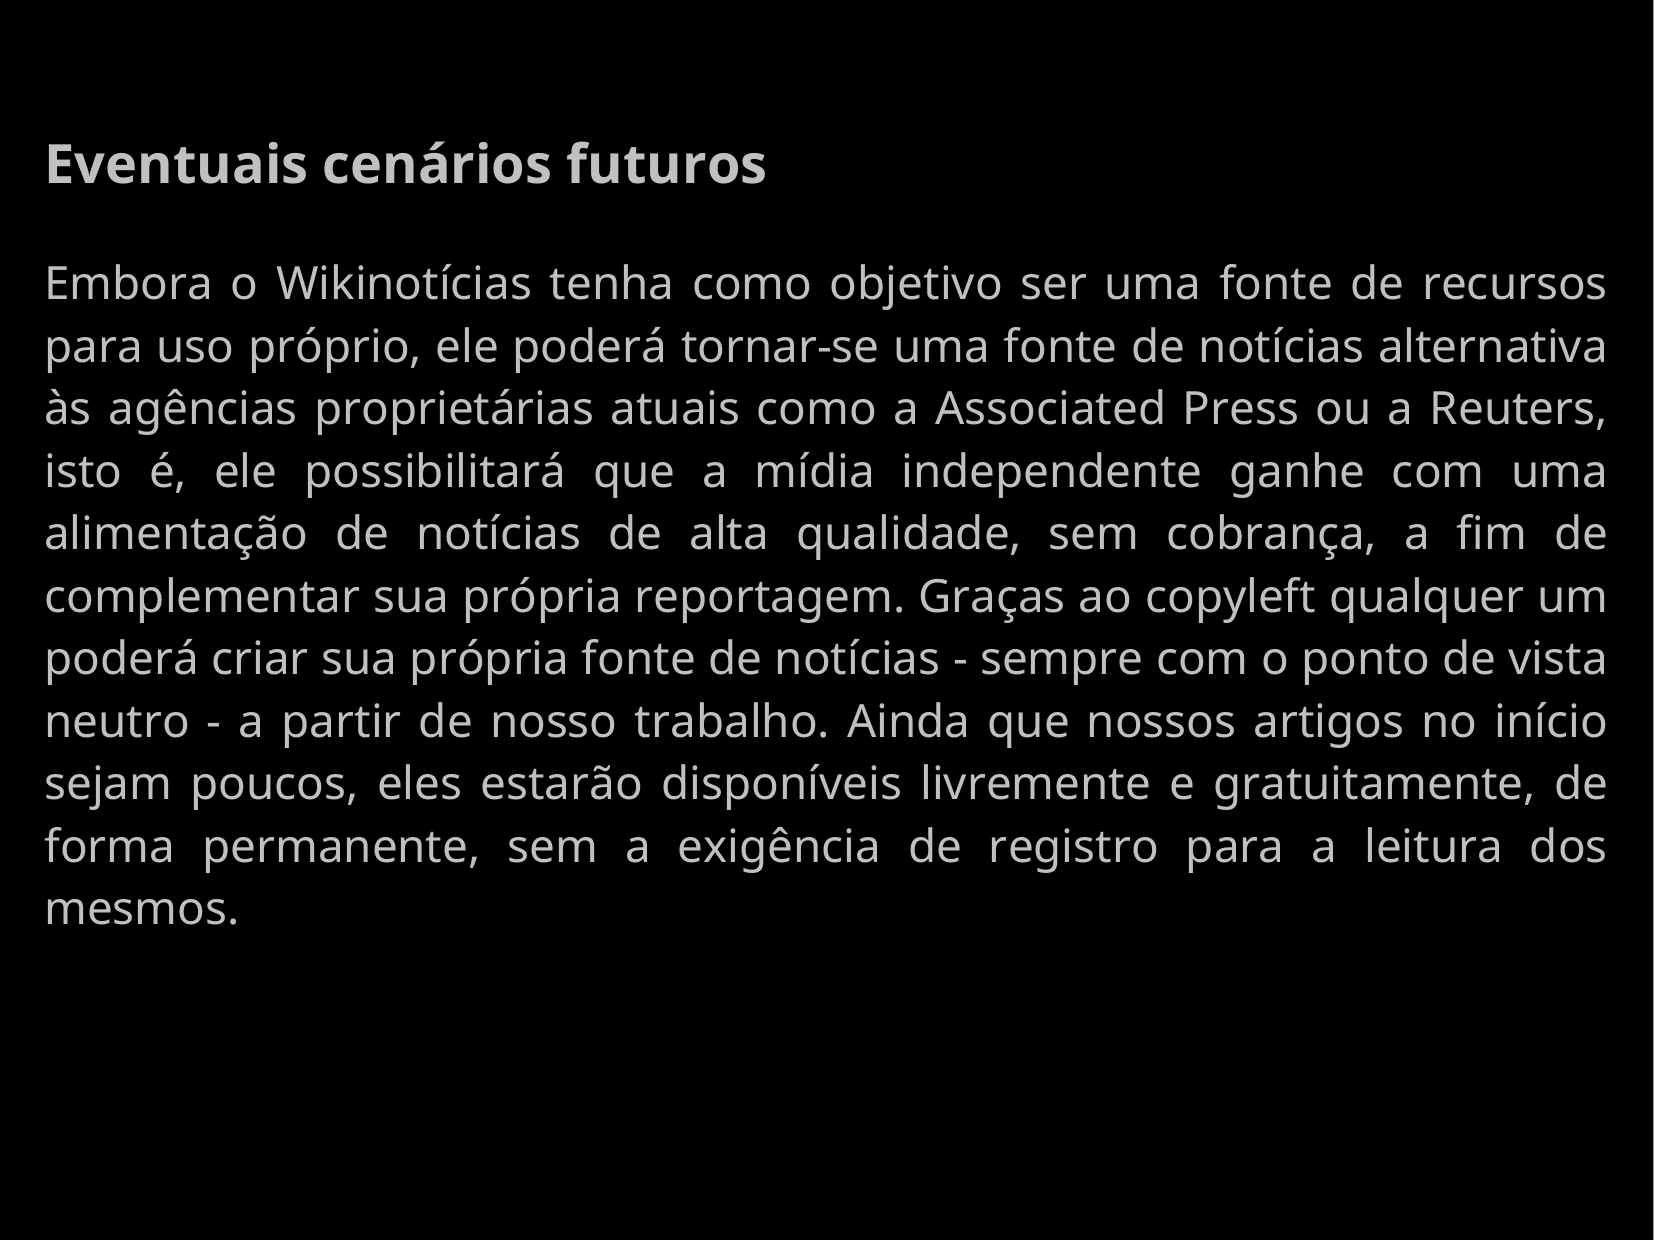

Eventuais cenários futuros
Embora o Wikinotícias tenha como objetivo ser uma fonte de recursos para uso próprio, ele poderá tornar-se uma fonte de notícias alternativa às agências proprietárias atuais como a Associated Press ou a Reuters, isto é, ele possibilitará que a mídia independente ganhe com uma alimentação de notícias de alta qualidade, sem cobrança, a fim de complementar sua própria reportagem. Graças ao copyleft qualquer um poderá criar sua própria fonte de notícias - sempre com o ponto de vista neutro - a partir de nosso trabalho. Ainda que nossos artigos no início sejam poucos, eles estarão disponíveis livremente e gratuitamente, de forma permanente, sem a exigência de registro para a leitura dos mesmos.